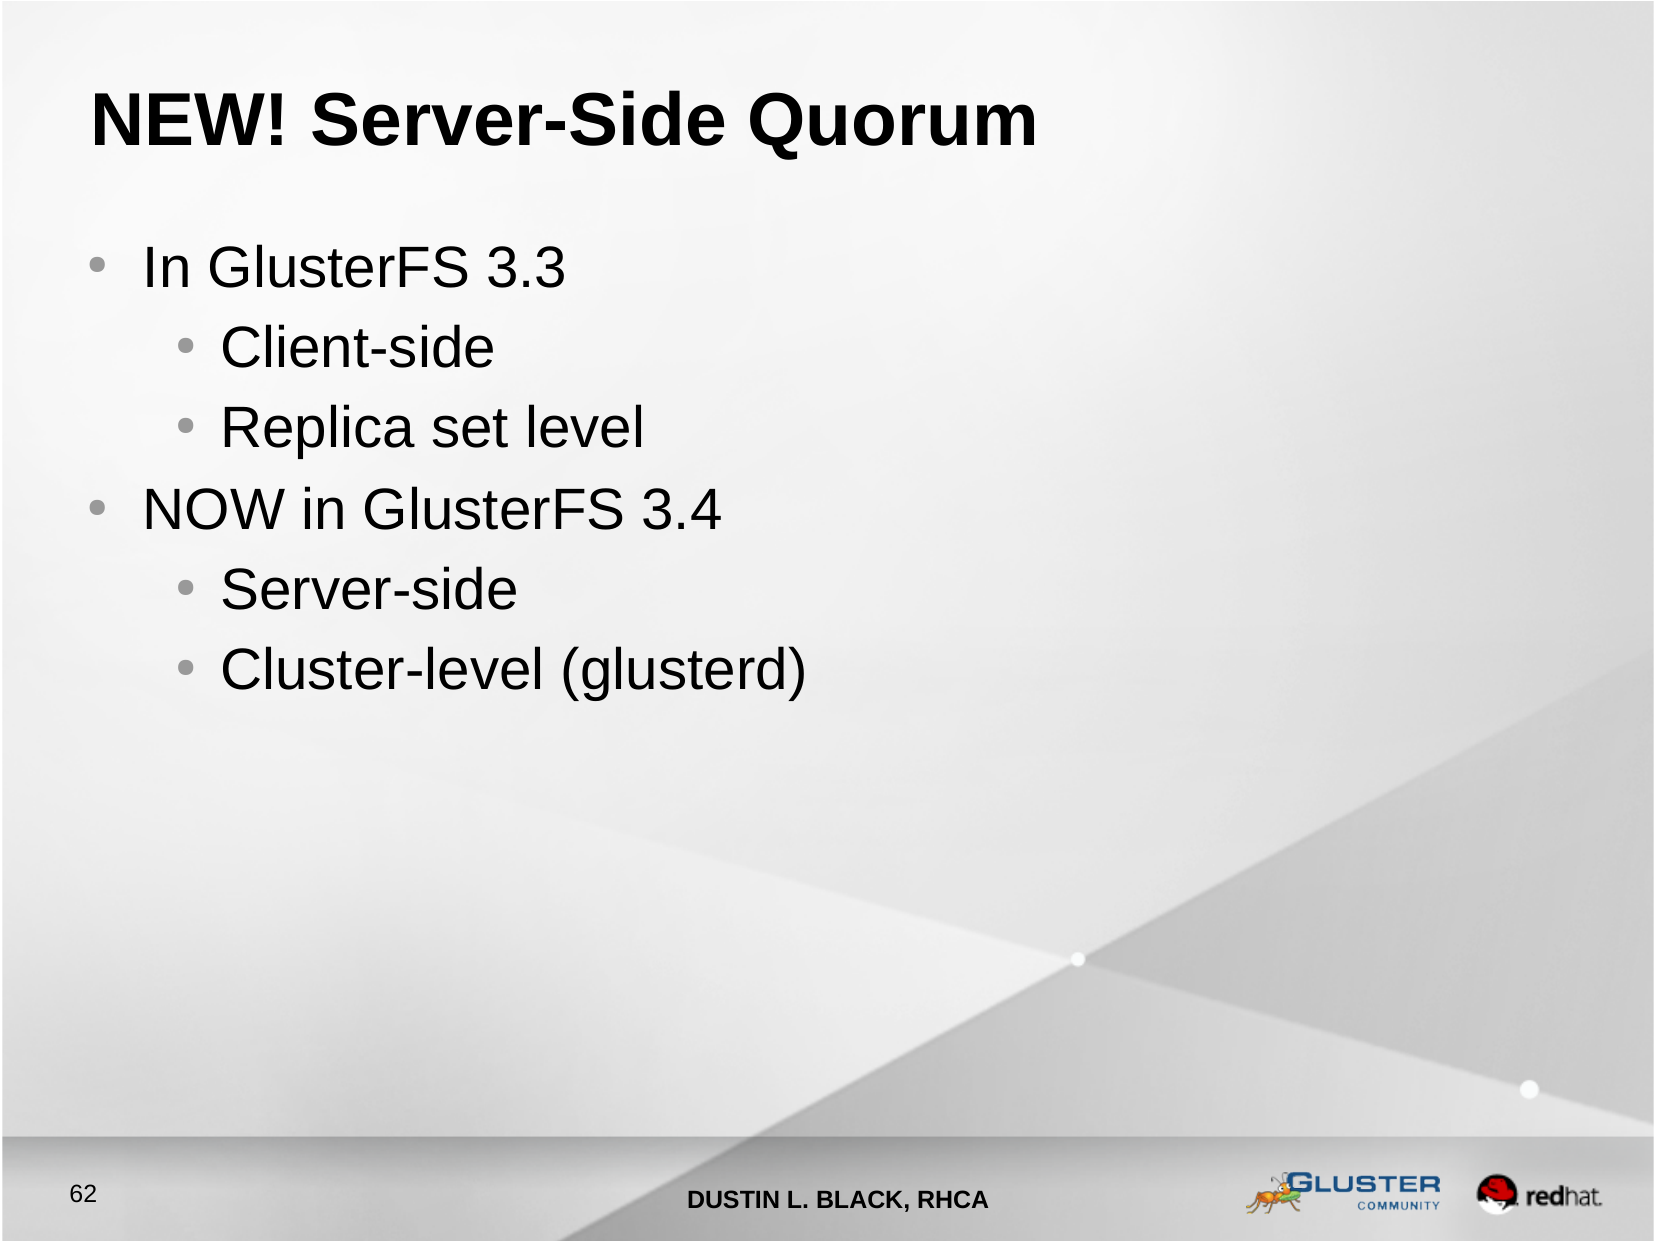

# NEW! Server-Side Quorum
In GlusterFS 3.3
Client-side
Replica set level
NOW in GlusterFS 3.4
Server-side
Cluster-level (glusterd)